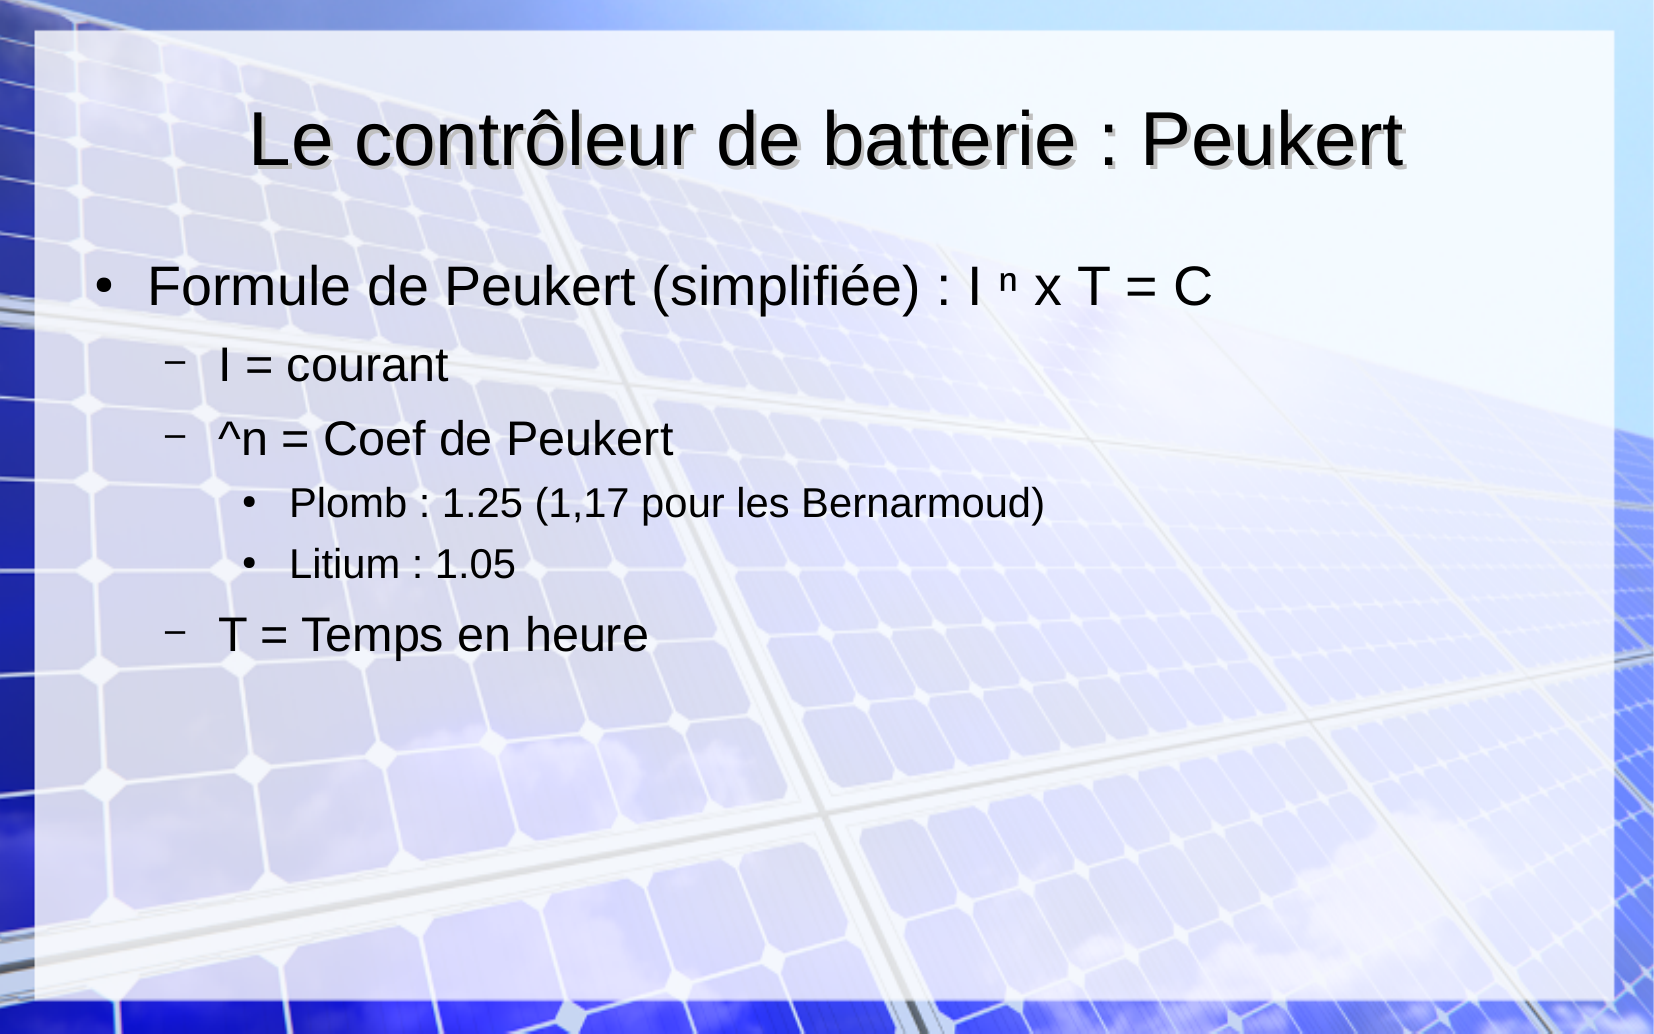

# Le contrôleur de batterie : Peukert
Formule de Peukert (simplifiée) : I ⁿ x T = C
I = courant
^n = Coef de Peukert
Plomb : 1.25 (1,17 pour les Bernarmoud)
Litium : 1.05
T = Temps en heure